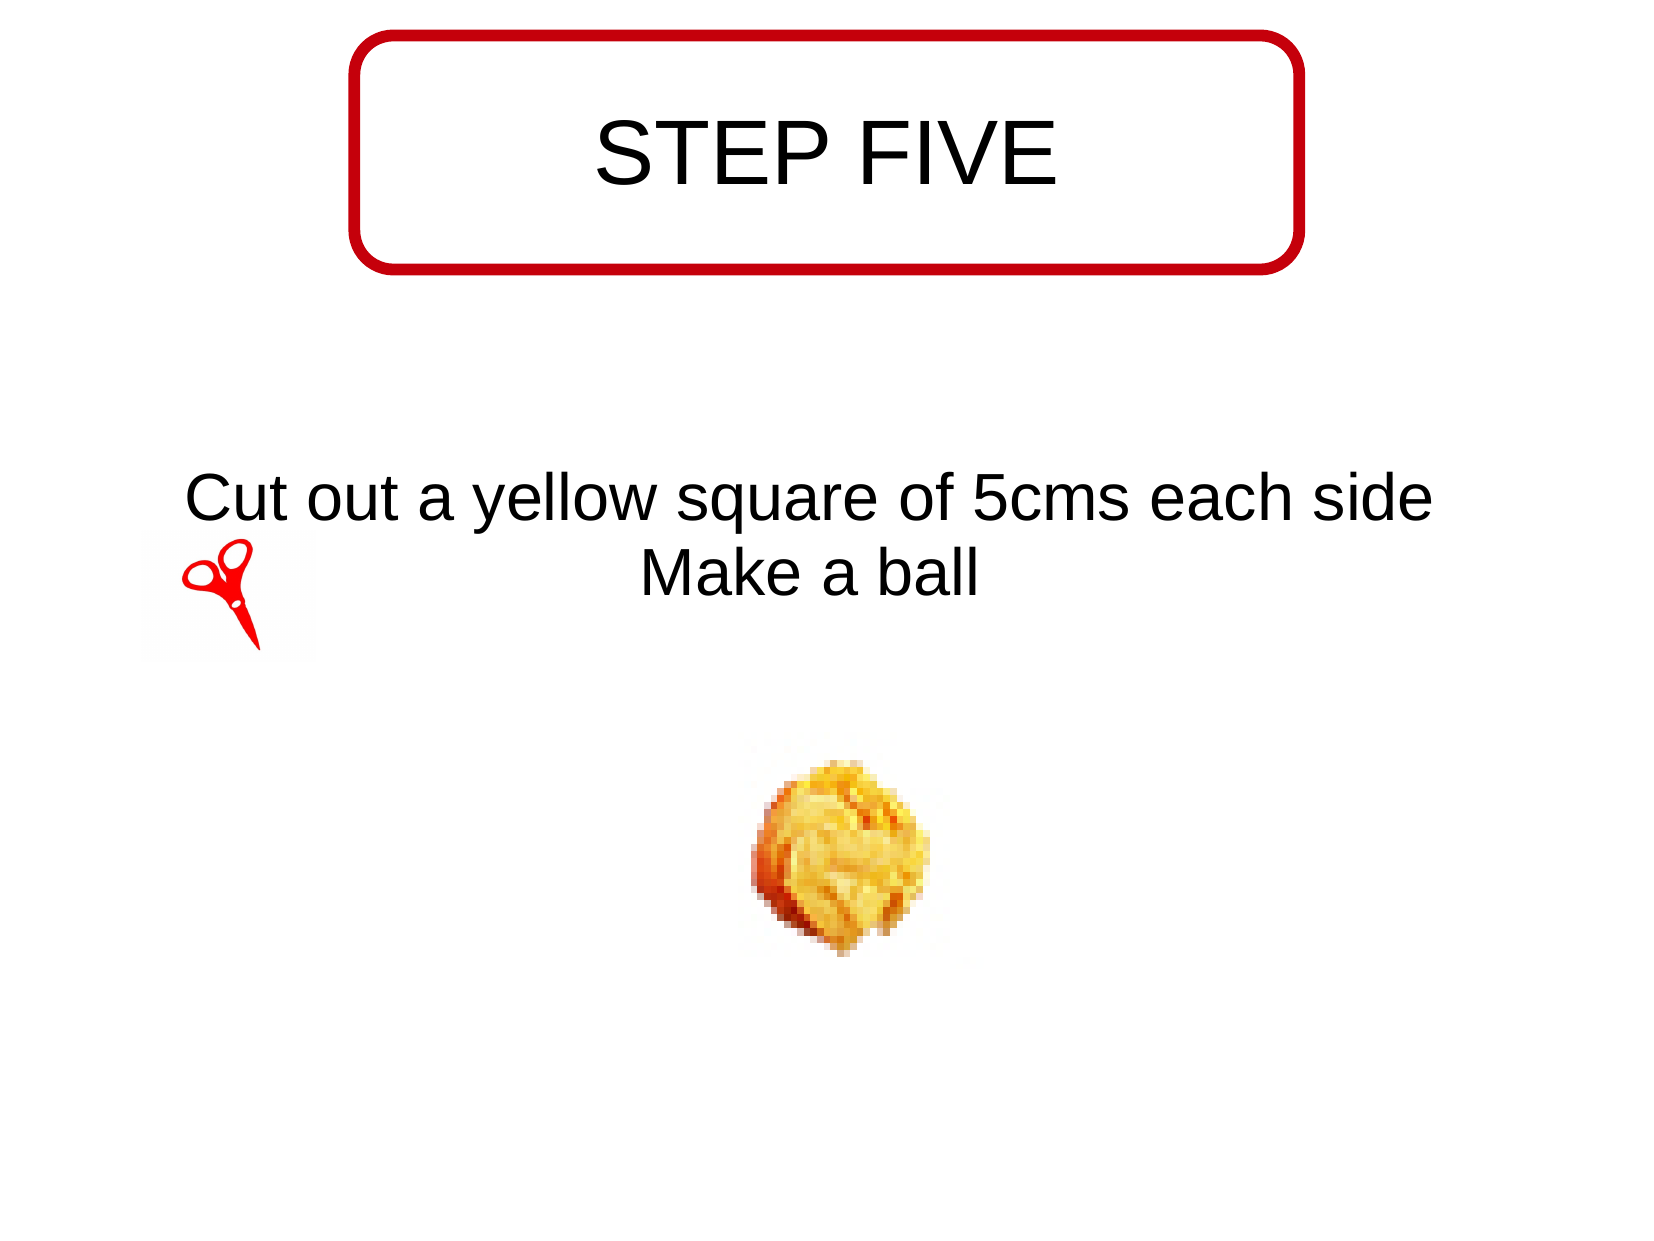

# STEP FIVE
Cut out a yellow square of 5cms each side
Make a ball